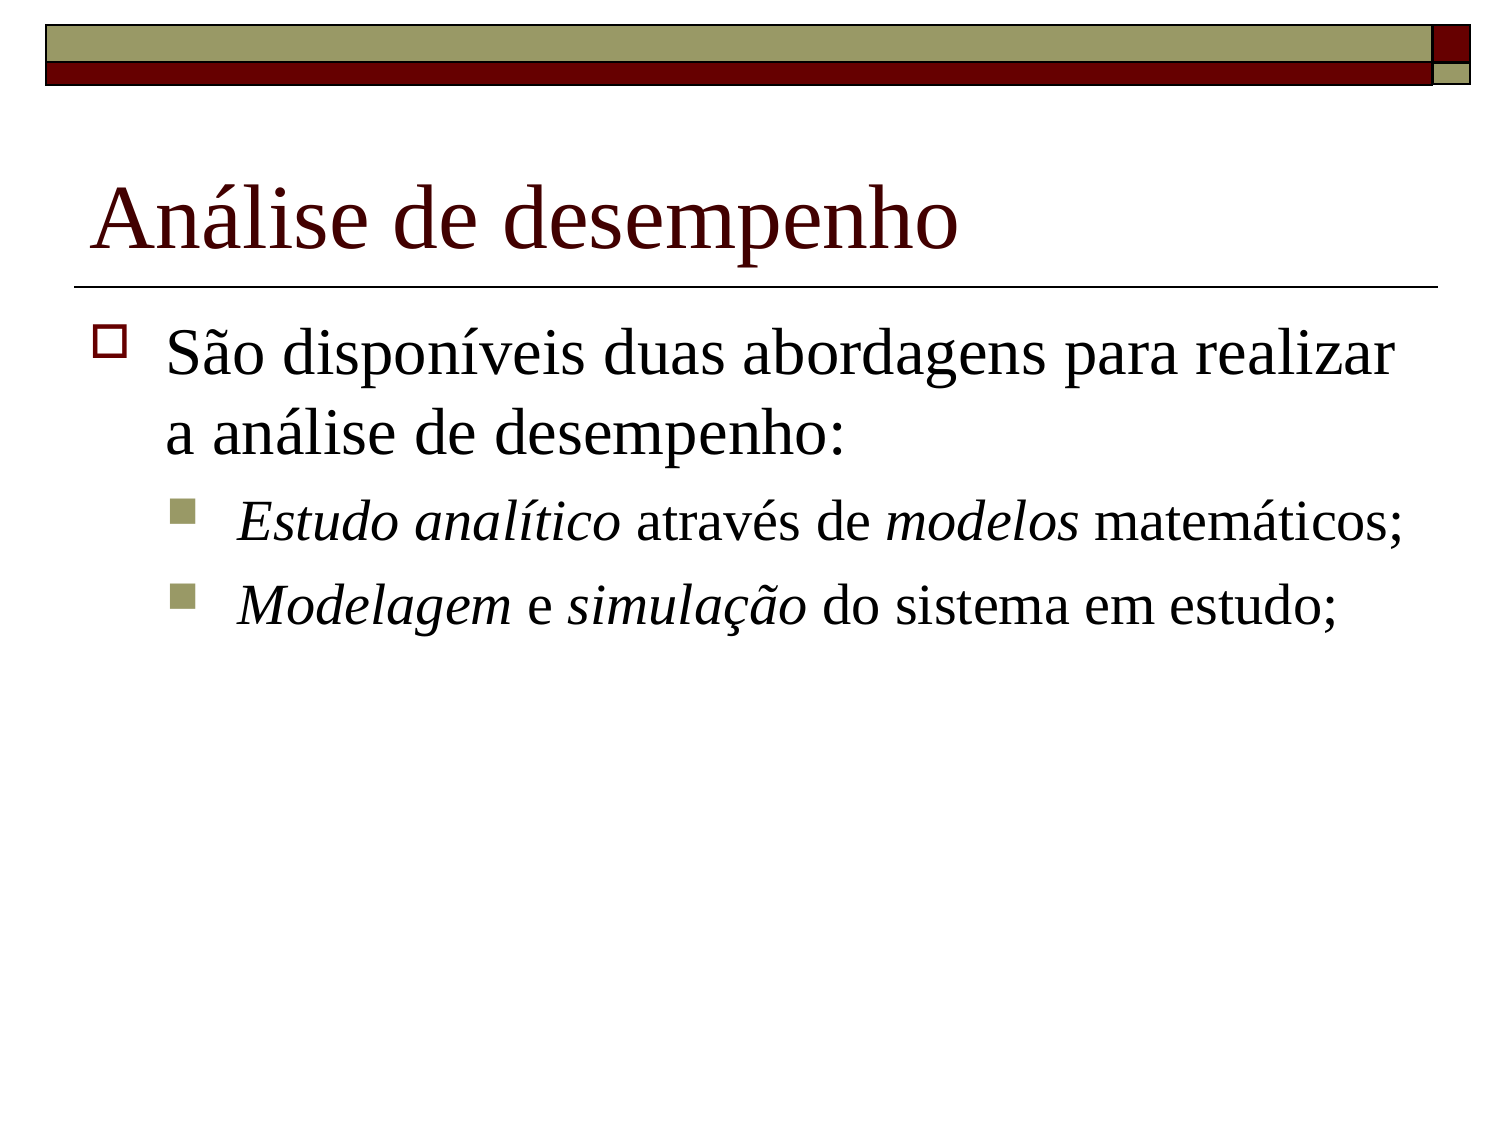

# Análise de desempenho
São disponíveis duas abordagens para realizar a análise de desempenho:
Estudo analítico através de modelos matemáticos;
Modelagem e simulação do sistema em estudo;